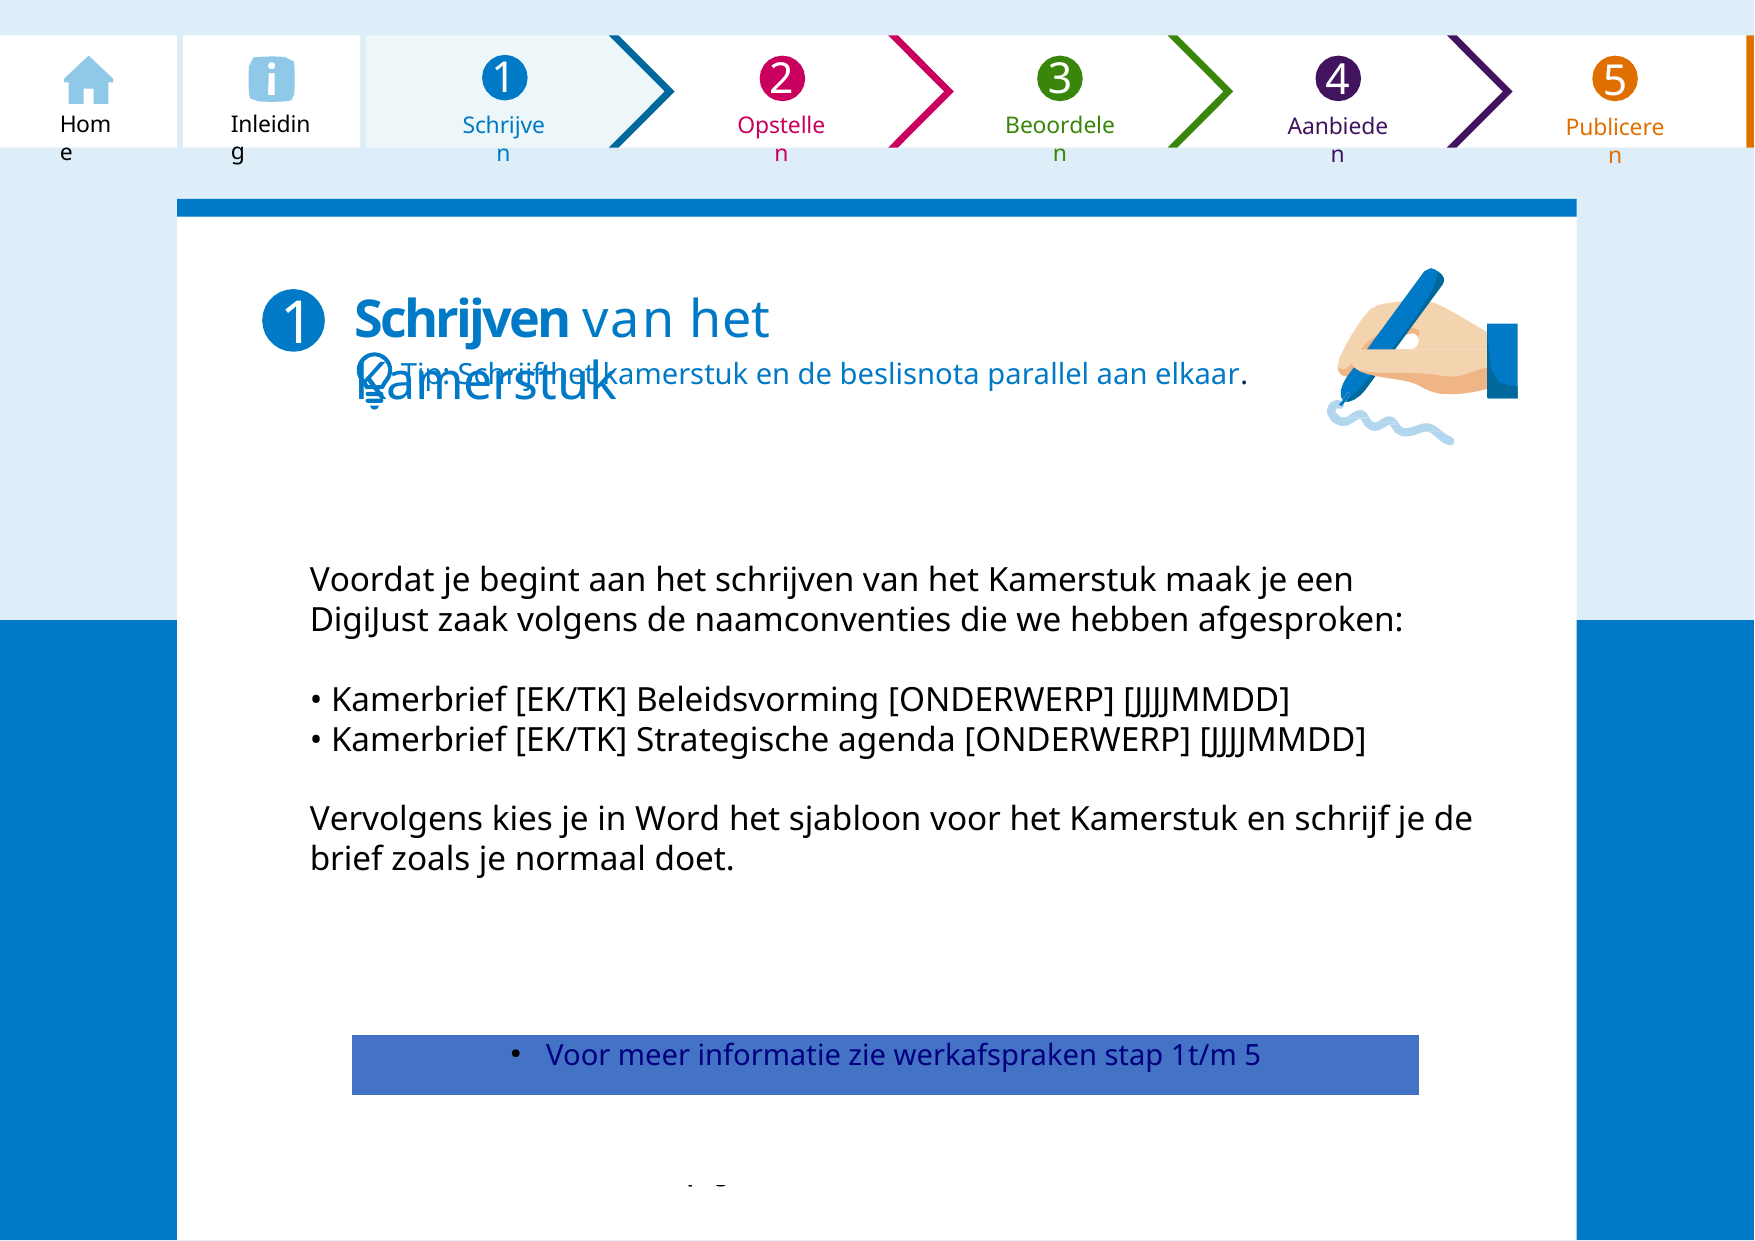

1
Schrijven
2
Opstellen
3
Beoordelen
4
Aanbieden
5
Publiceren
Inleiding
Home
1
Schrijven van het Kamerstuk
 Tip: Schrijf het kamerstuk en de beslisnota parallel aan elkaar.
Voordat je begint aan het schrijven van het Kamerstuk maak je een DigiJust zaak volgens de naamconventies die we hebben afgesproken:
• Kamerbrief [EK/TK] Beleidsvorming [ONDERWERP] [JJJJMMDD]
• Kamerbrief [EK/TK] Strategische agenda [ONDERWERP] [JJJJMMDD]
Vervolgens kies je in Word het sjabloon voor het Kamerstuk en schrijf je de brief zoals je normaal doet.
| Voor meer informatie zie werkafspraken stap 1t/m 5 |
| --- |
< Vorige pagina
Volgende pagina >